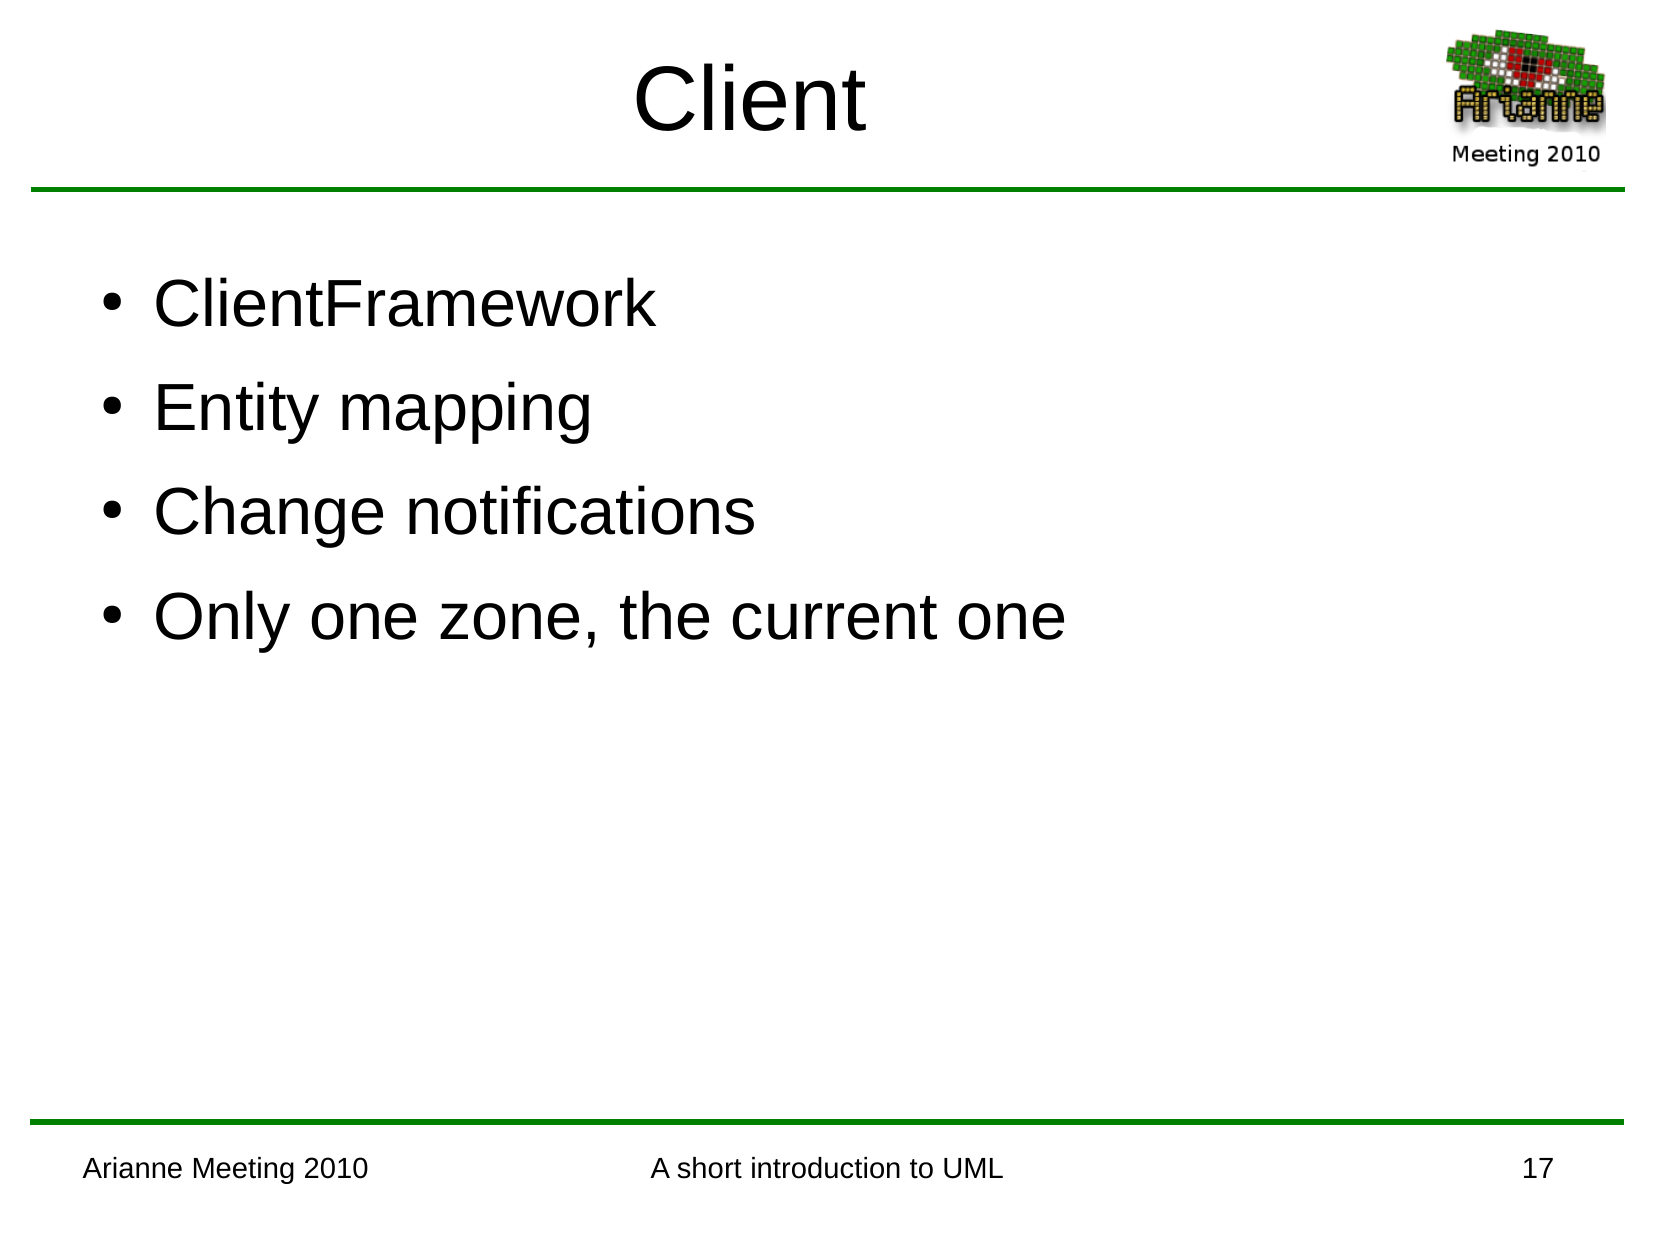

# Client
ClientFramework
Entity mapping
Change notifications
Only one zone, the current one
2010-03-13
A short introduction to UML
17